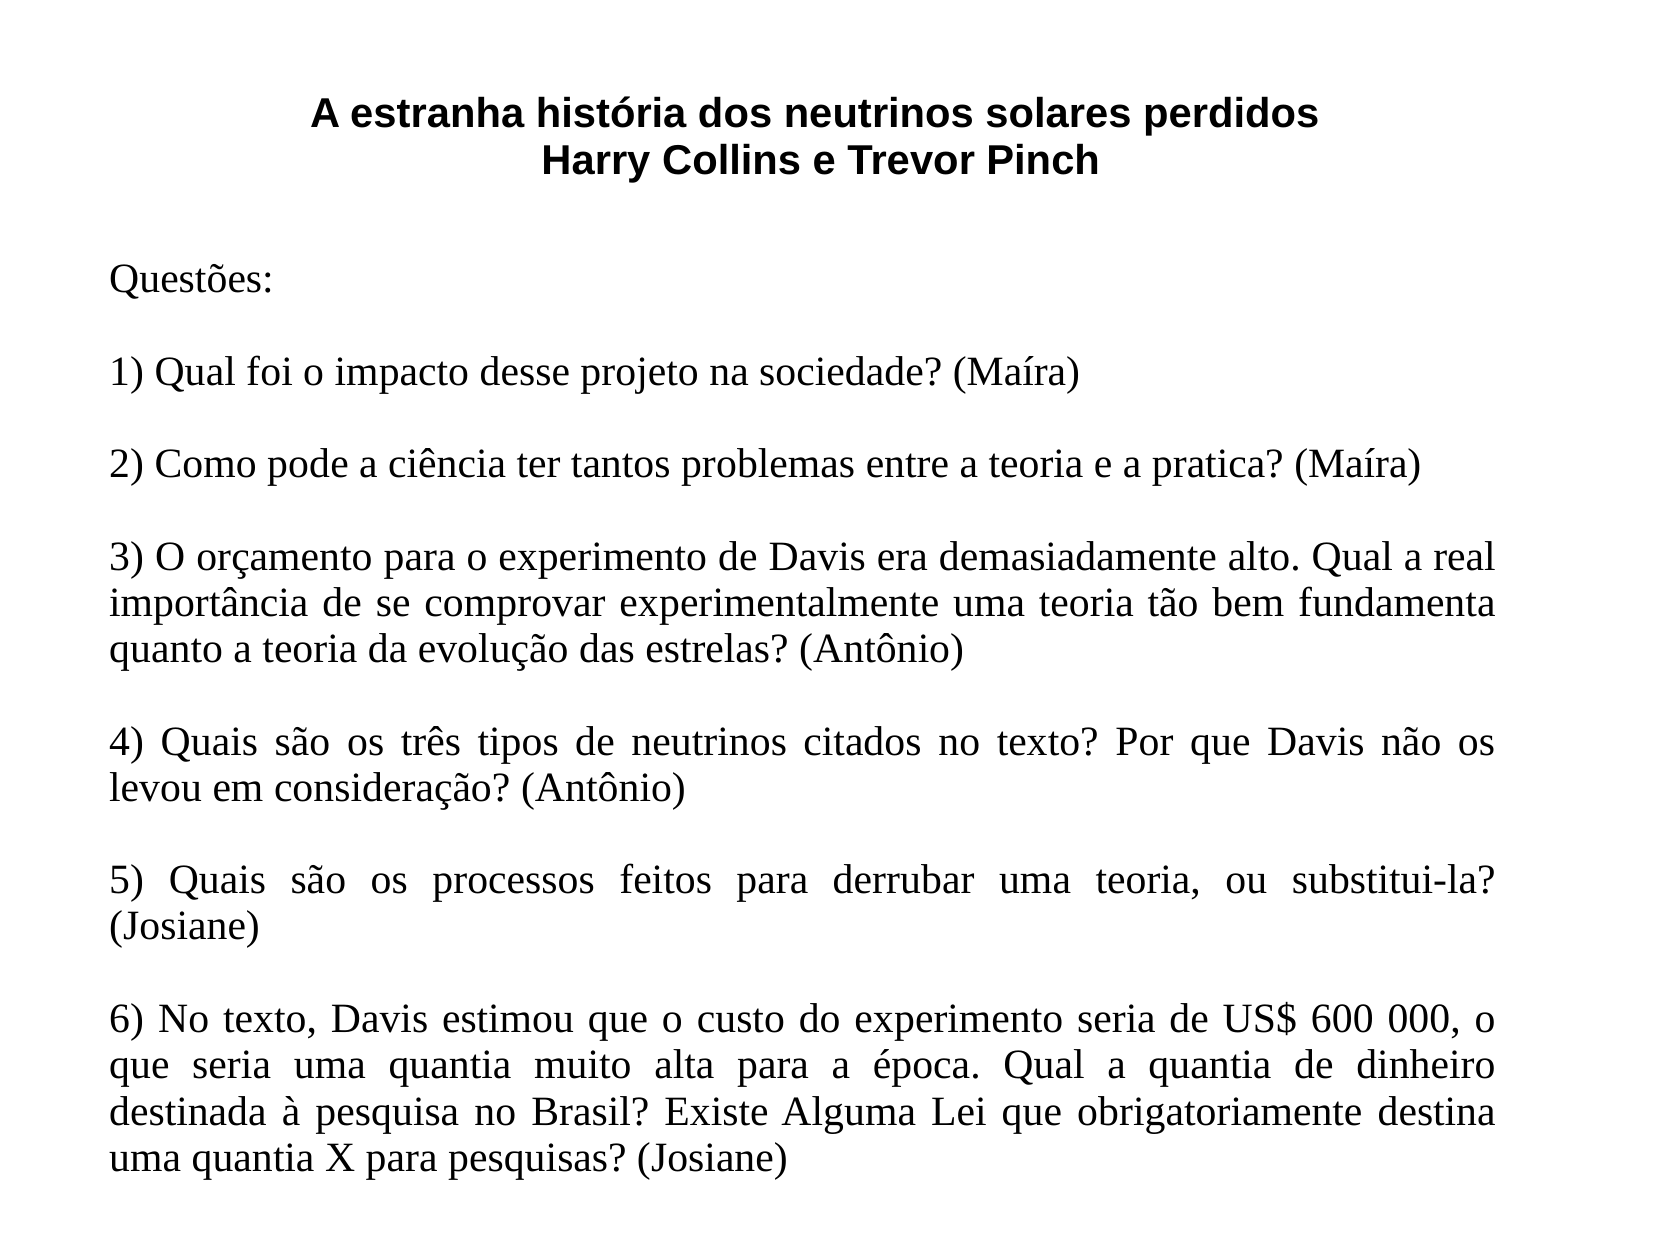

A estranha história dos neutrinos solares perdidos
 Harry Collins e Trevor Pinch
Questões:
1) Qual foi o impacto desse projeto na sociedade? (Maíra)
2) Como pode a ciência ter tantos problemas entre a teoria e a pratica? (Maíra)
3) O orçamento para o experimento de Davis era demasiadamente alto. Qual a real importância de se comprovar experimentalmente uma teoria tão bem fundamenta quanto a teoria da evolução das estrelas? (Antônio)
4) Quais são os três tipos de neutrinos citados no texto? Por que Davis não os levou em consideração? (Antônio)
5) Quais são os processos feitos para derrubar uma teoria, ou substitui-la? (Josiane)
6) No texto, Davis estimou que o custo do experimento seria de US$ 600 000, o que seria uma quantia muito alta para a época. Qual a quantia de dinheiro destinada à pesquisa no Brasil? Existe Alguma Lei que obrigatoriamente destina uma quantia X para pesquisas? (Josiane)